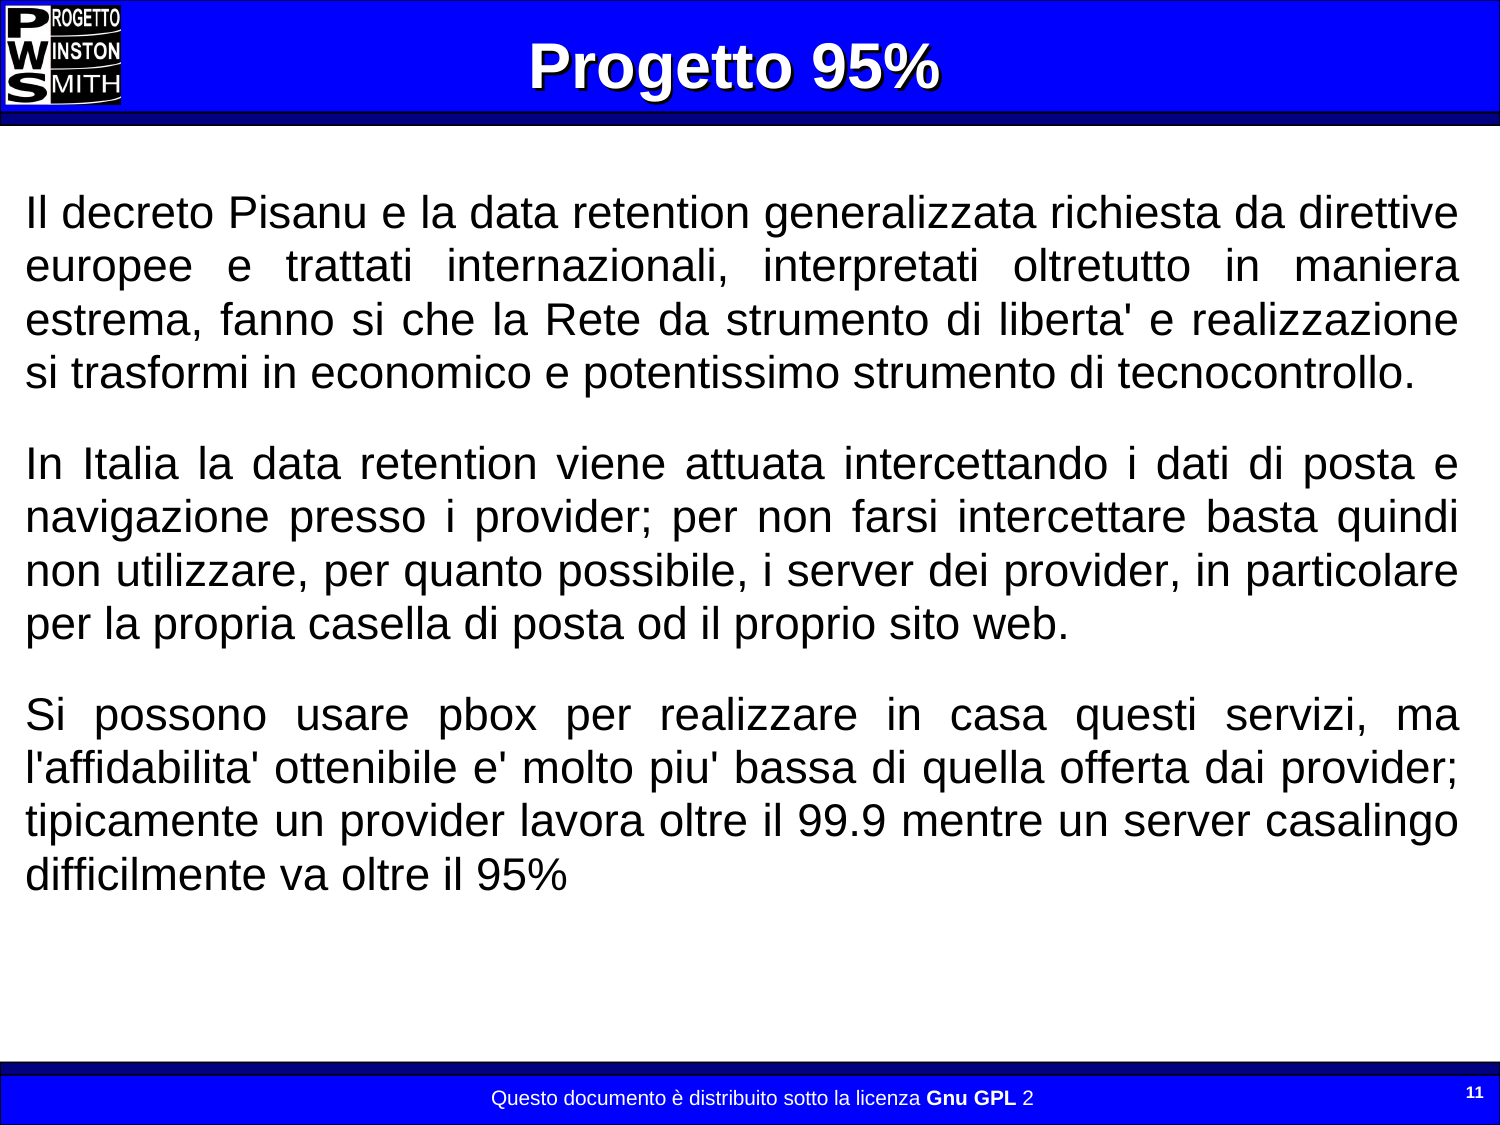

Progetto 95%
Il decreto Pisanu e la data retention generalizzata richiesta da direttive europee e trattati internazionali, interpretati oltretutto in maniera estrema, fanno si che la Rete da strumento di liberta' e realizzazione si trasformi in economico e potentissimo strumento di tecnocontrollo.
In Italia la data retention viene attuata intercettando i dati di posta e navigazione presso i provider; per non farsi intercettare basta quindi non utilizzare, per quanto possibile, i server dei provider, in particolare per la propria casella di posta od il proprio sito web.
Si possono usare pbox per realizzare in casa questi servizi, ma l'affidabilita' ottenibile e' molto piu' bassa di quella offerta dai provider; tipicamente un provider lavora oltre il 99.9 mentre un server casalingo difficilmente va oltre il 95%